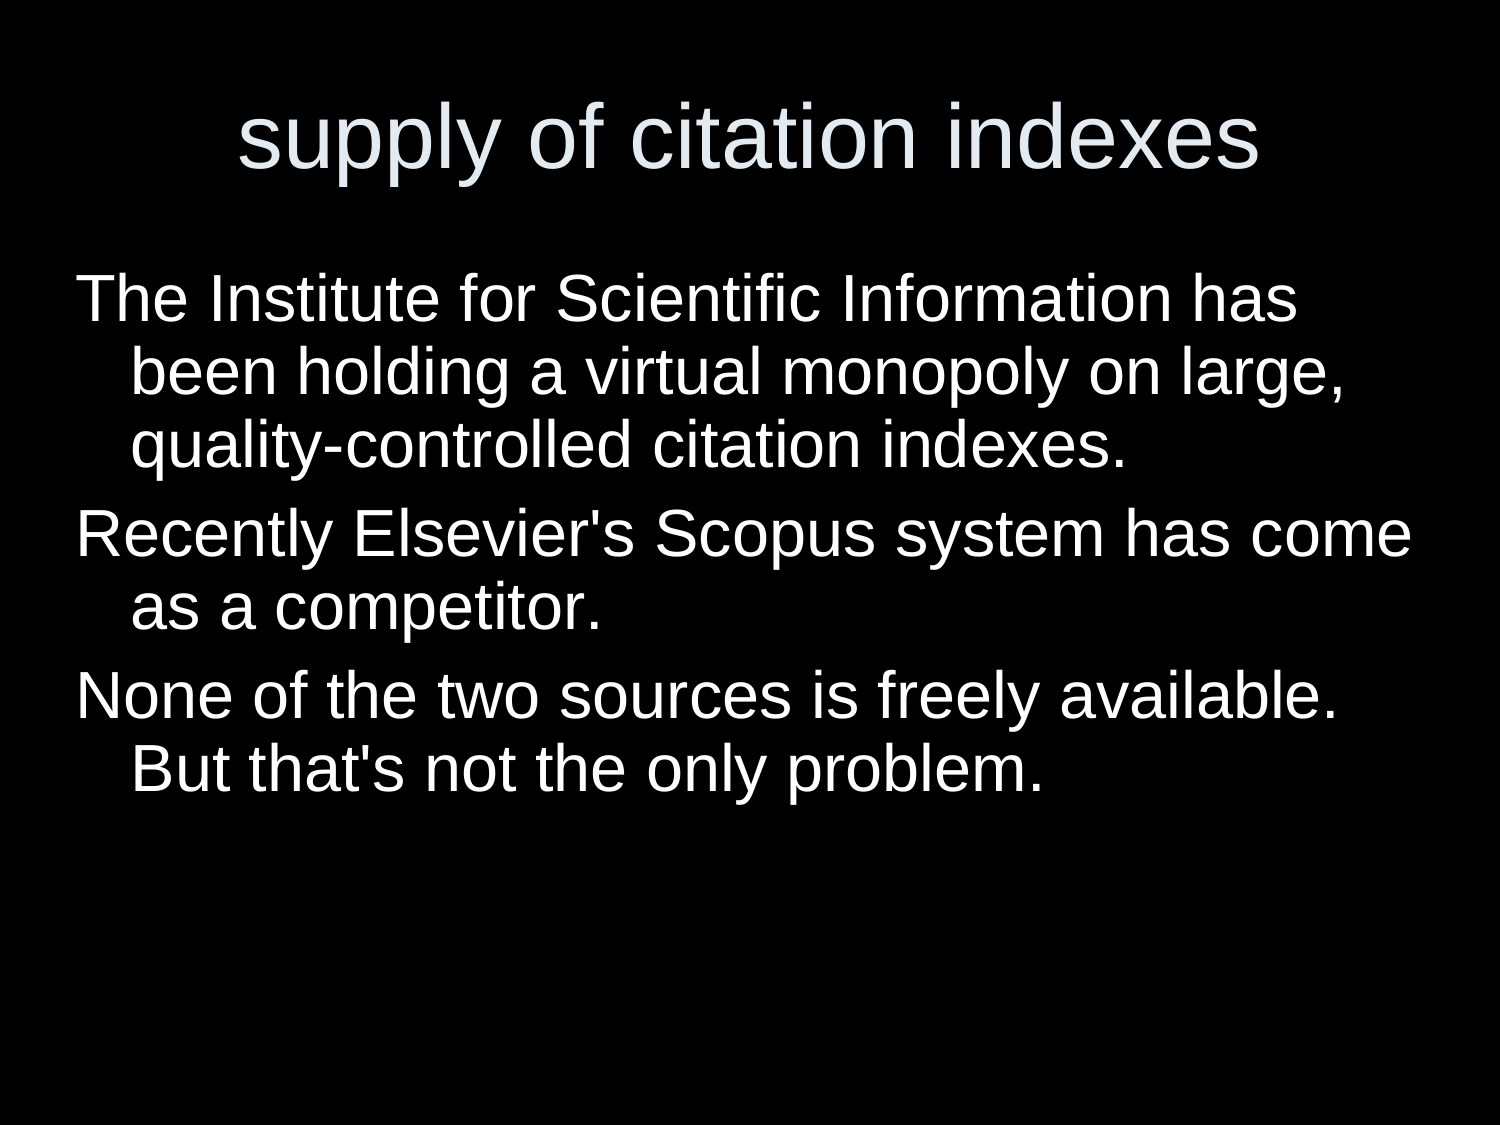

# supply of citation indexes
The Institute for Scientific Information has been holding a virtual monopoly on large, quality-controlled citation indexes.
Recently Elsevier's Scopus system has come as a competitor.
None of the two sources is freely available. But that's not the only problem.